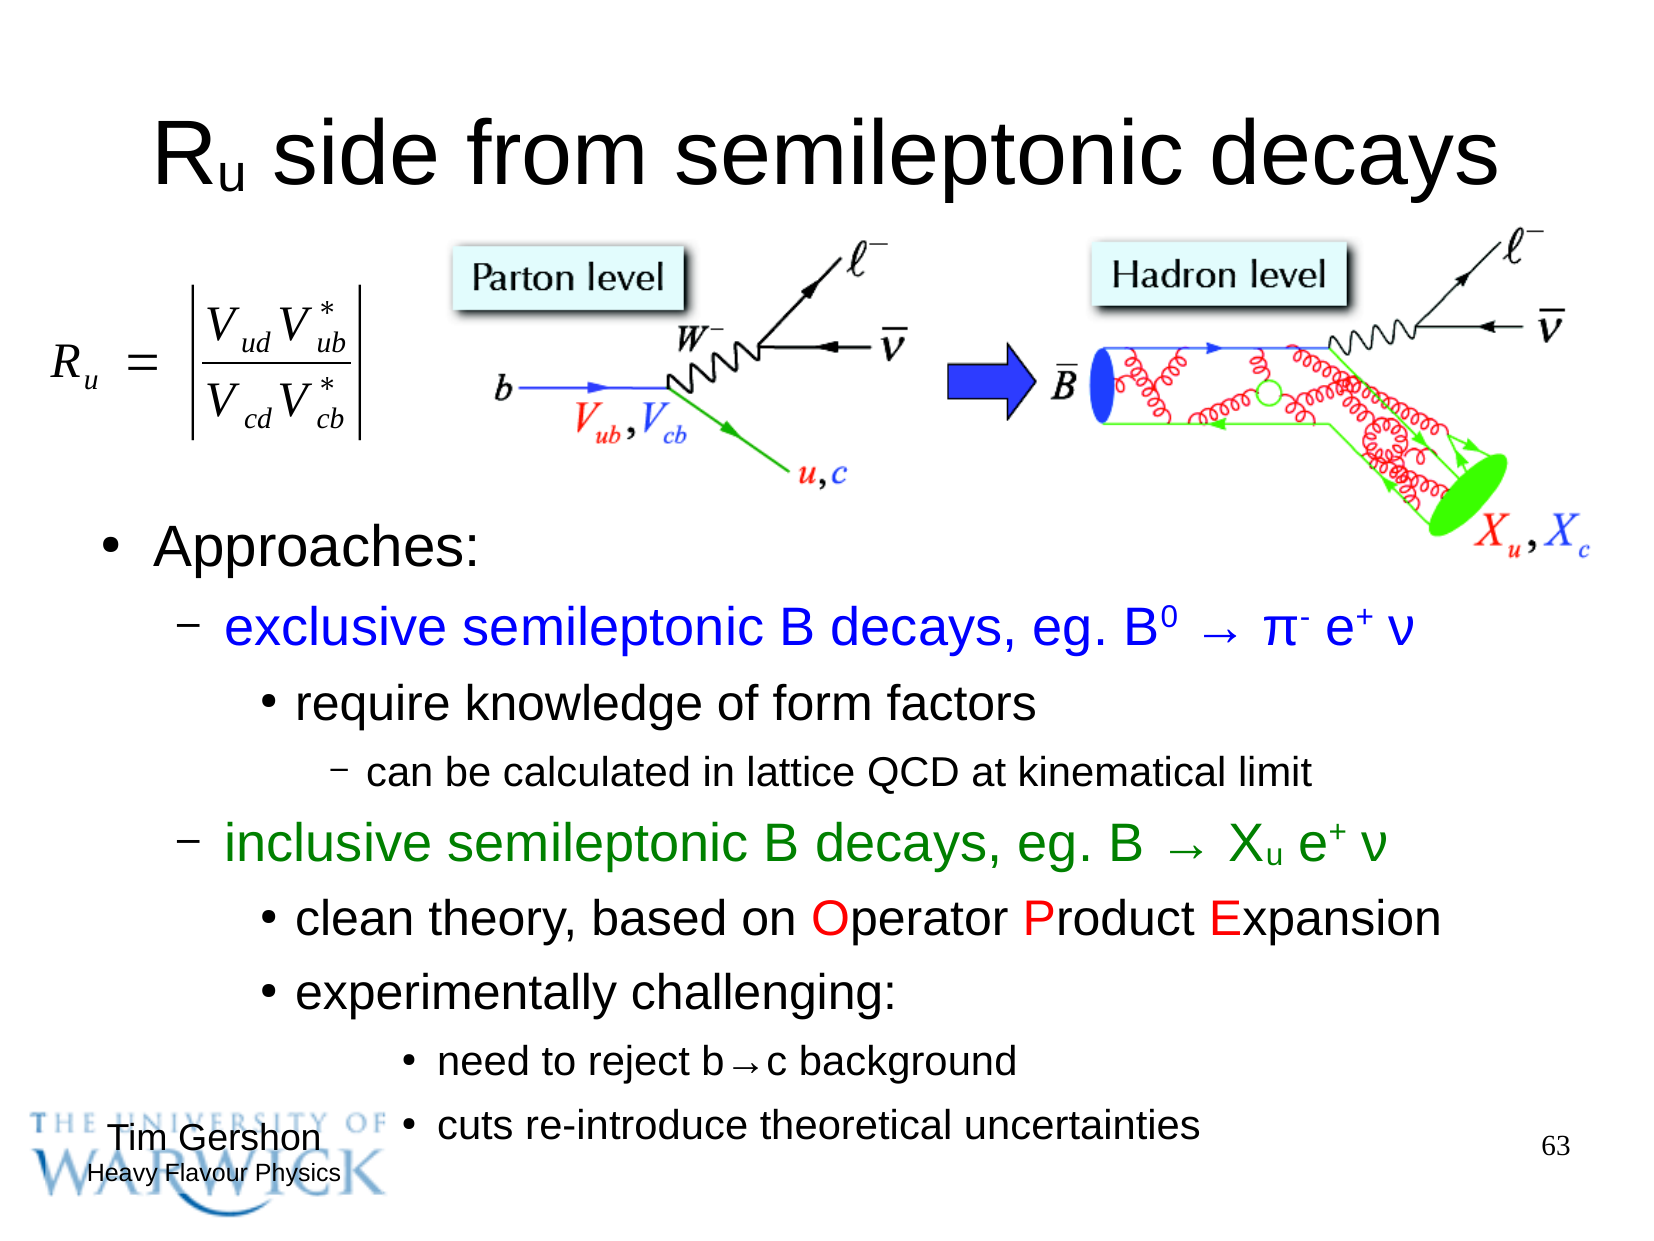

# Ru side from semileptonic decays
Approaches:
exclusive semileptonic B decays, eg. B0 → π- e+ ν
require knowledge of form factors
can be calculated in lattice QCD at kinematical limit
inclusive semileptonic B decays, eg. B → Xu e+ ν
clean theory, based on Operator Product Expansion
experimentally challenging:
need to reject b→c background
cuts re-introduce theoretical uncertainties
Tim Gershon
Heavy Flavour Physics
63